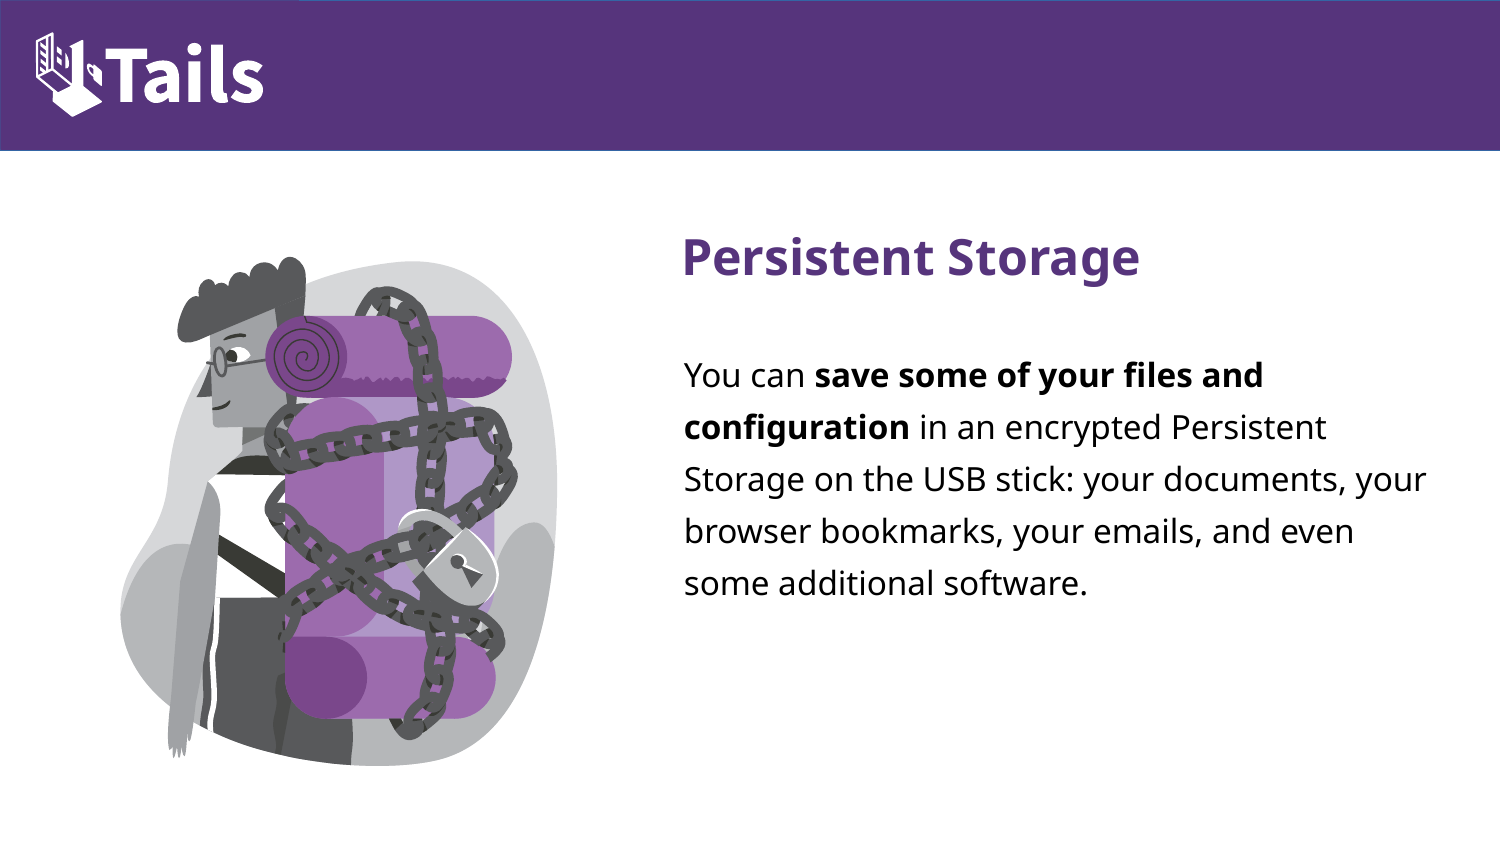

# Persistent Storage
You can save some of your files and configuration in an encrypted Persistent Storage on the USB stick: your documents, your browser bookmarks, your emails, and even some additional software.